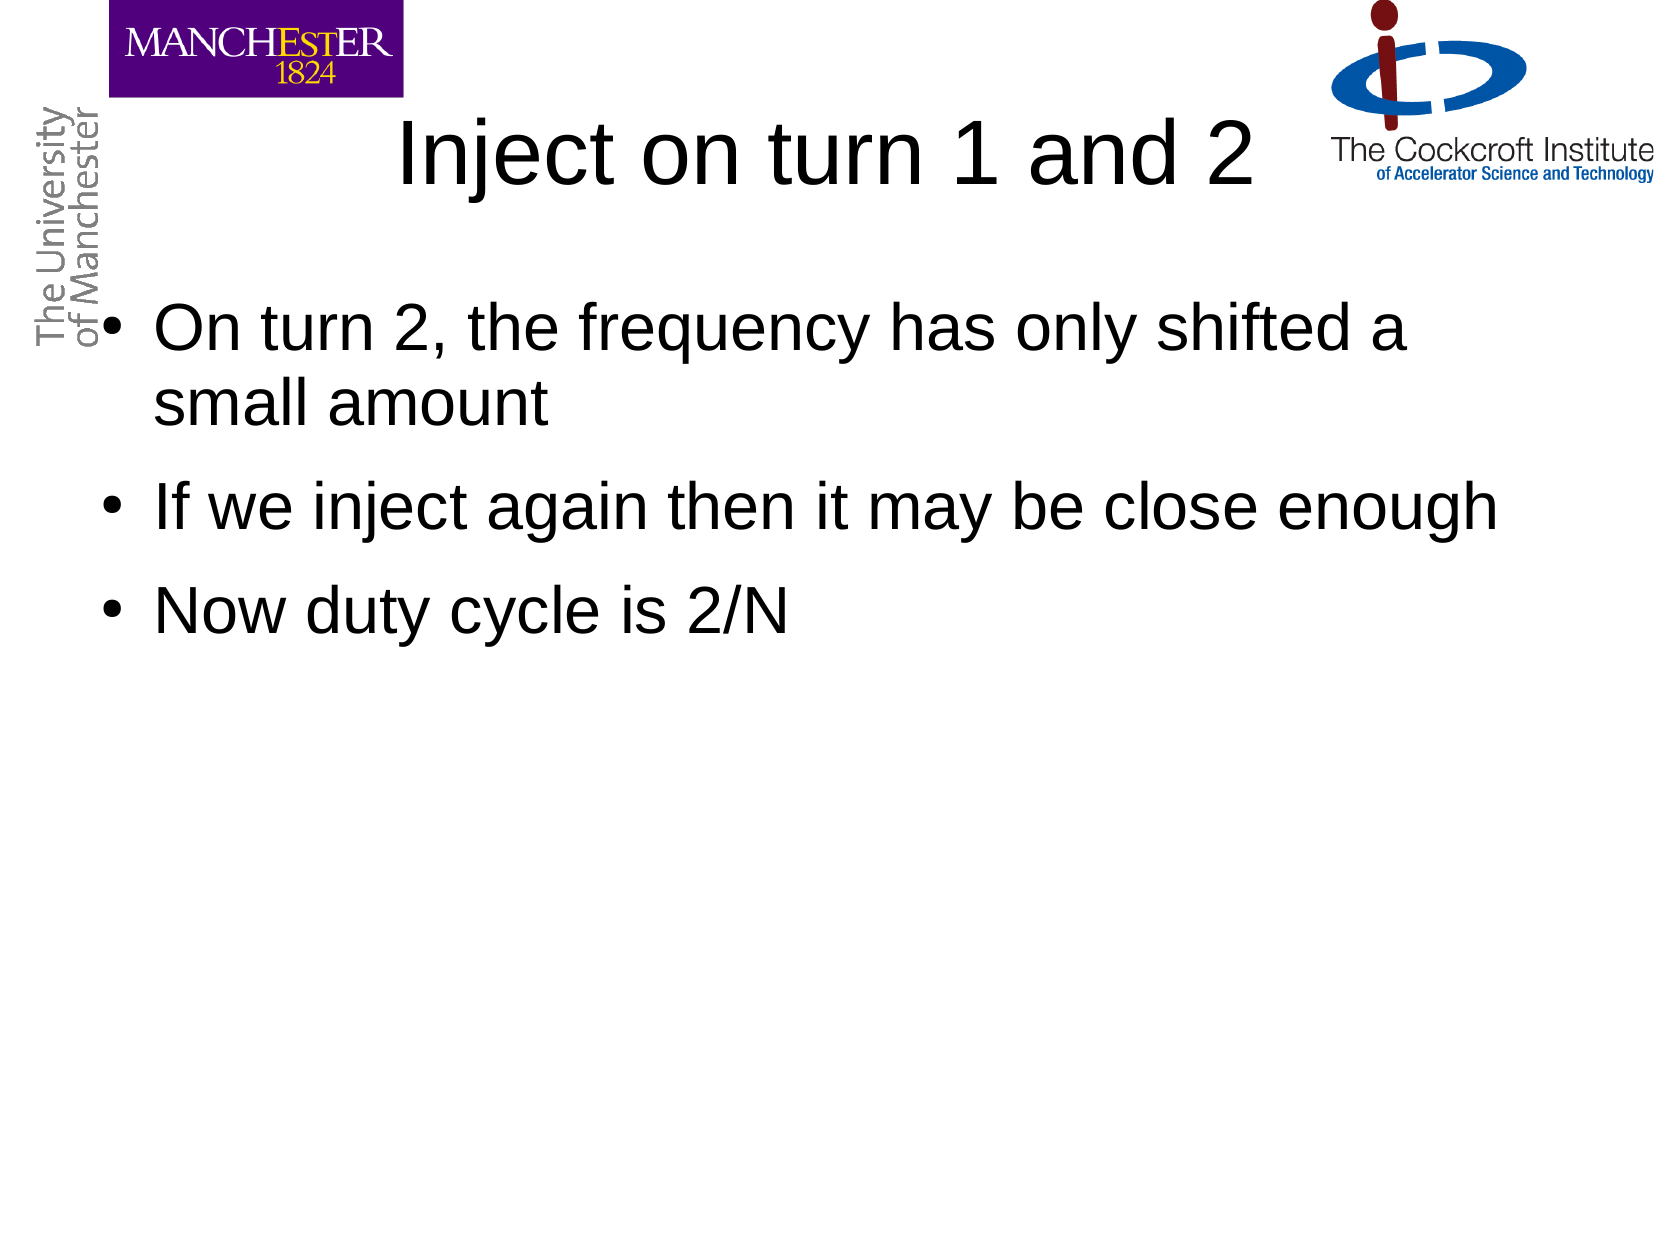

# Inject on turn 1 and 2
On turn 2, the frequency has only shifted a small amount
If we inject again then it may be close enough
Now duty cycle is 2/N